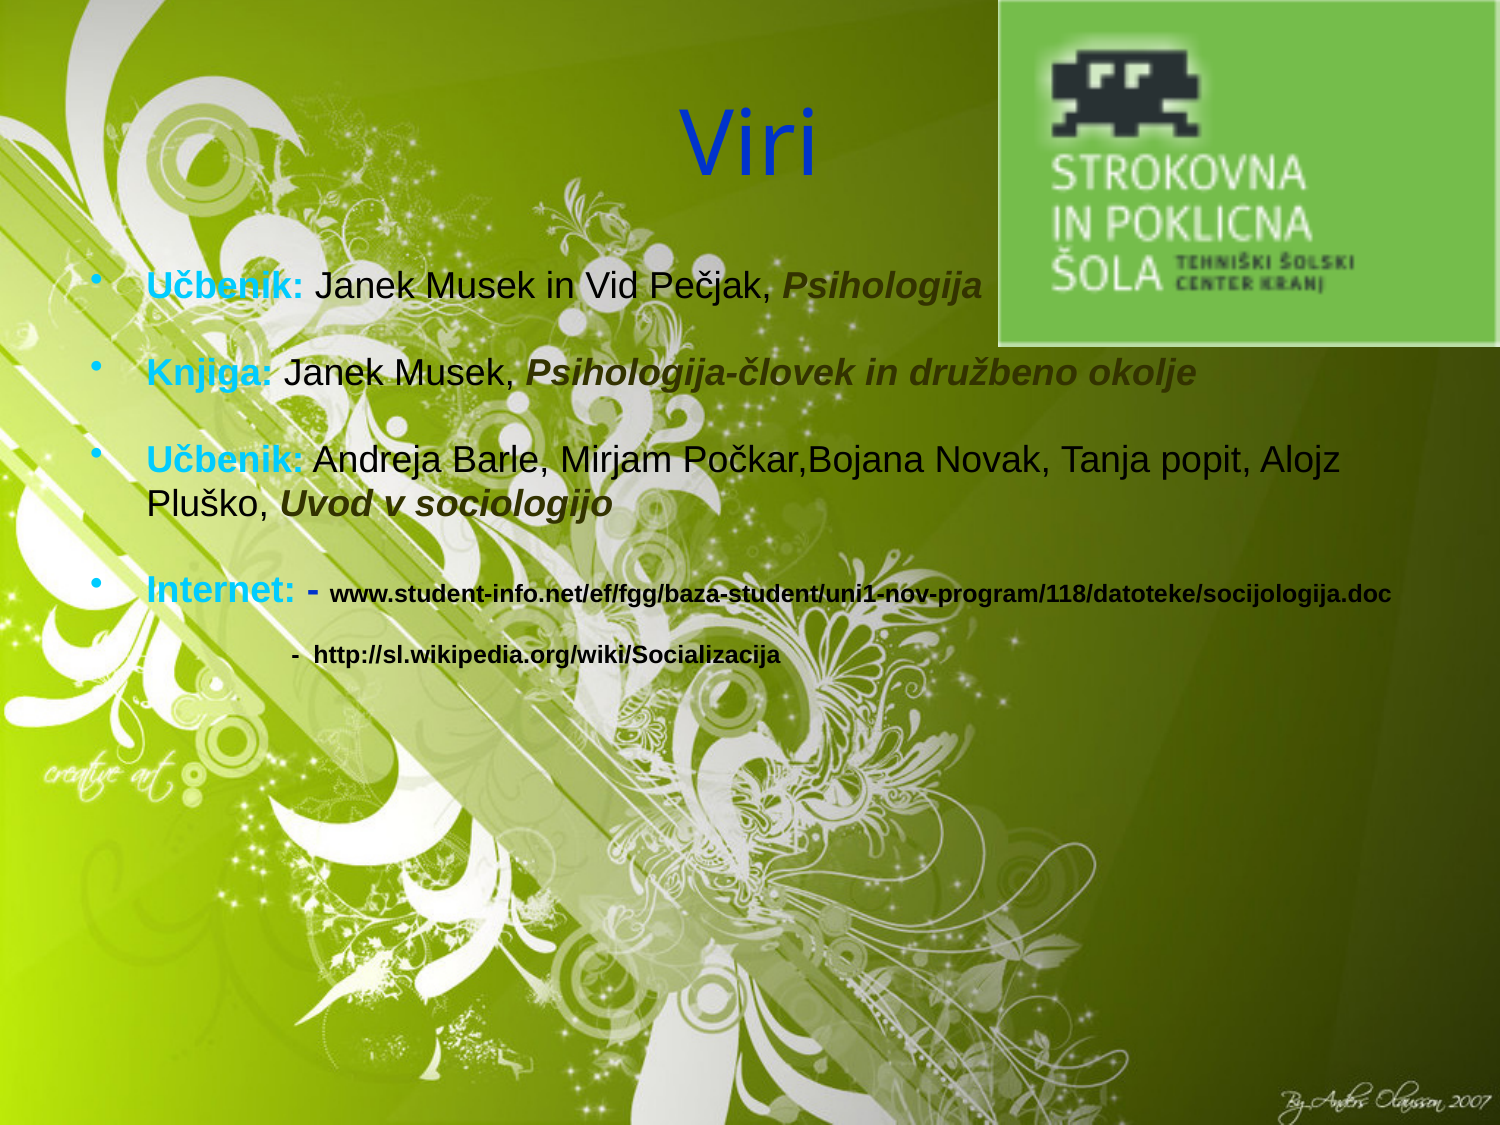

# Viri
Učbenik: Janek Musek in Vid Pečjak, Psihologija
Knjiga: Janek Musek, Psihologija-človek in družbeno okolje
Učbenik: Andreja Barle, Mirjam Počkar,Bojana Novak, Tanja popit, Alojz
	Pluško, Uvod v sociologijo
Internet: - www.student-info.net/ef/fgg/baza-student/uni1-nov-program/118/datoteke/socijologija.doc
	 	 - http://sl.wikipedia.org/wiki/Socializacija